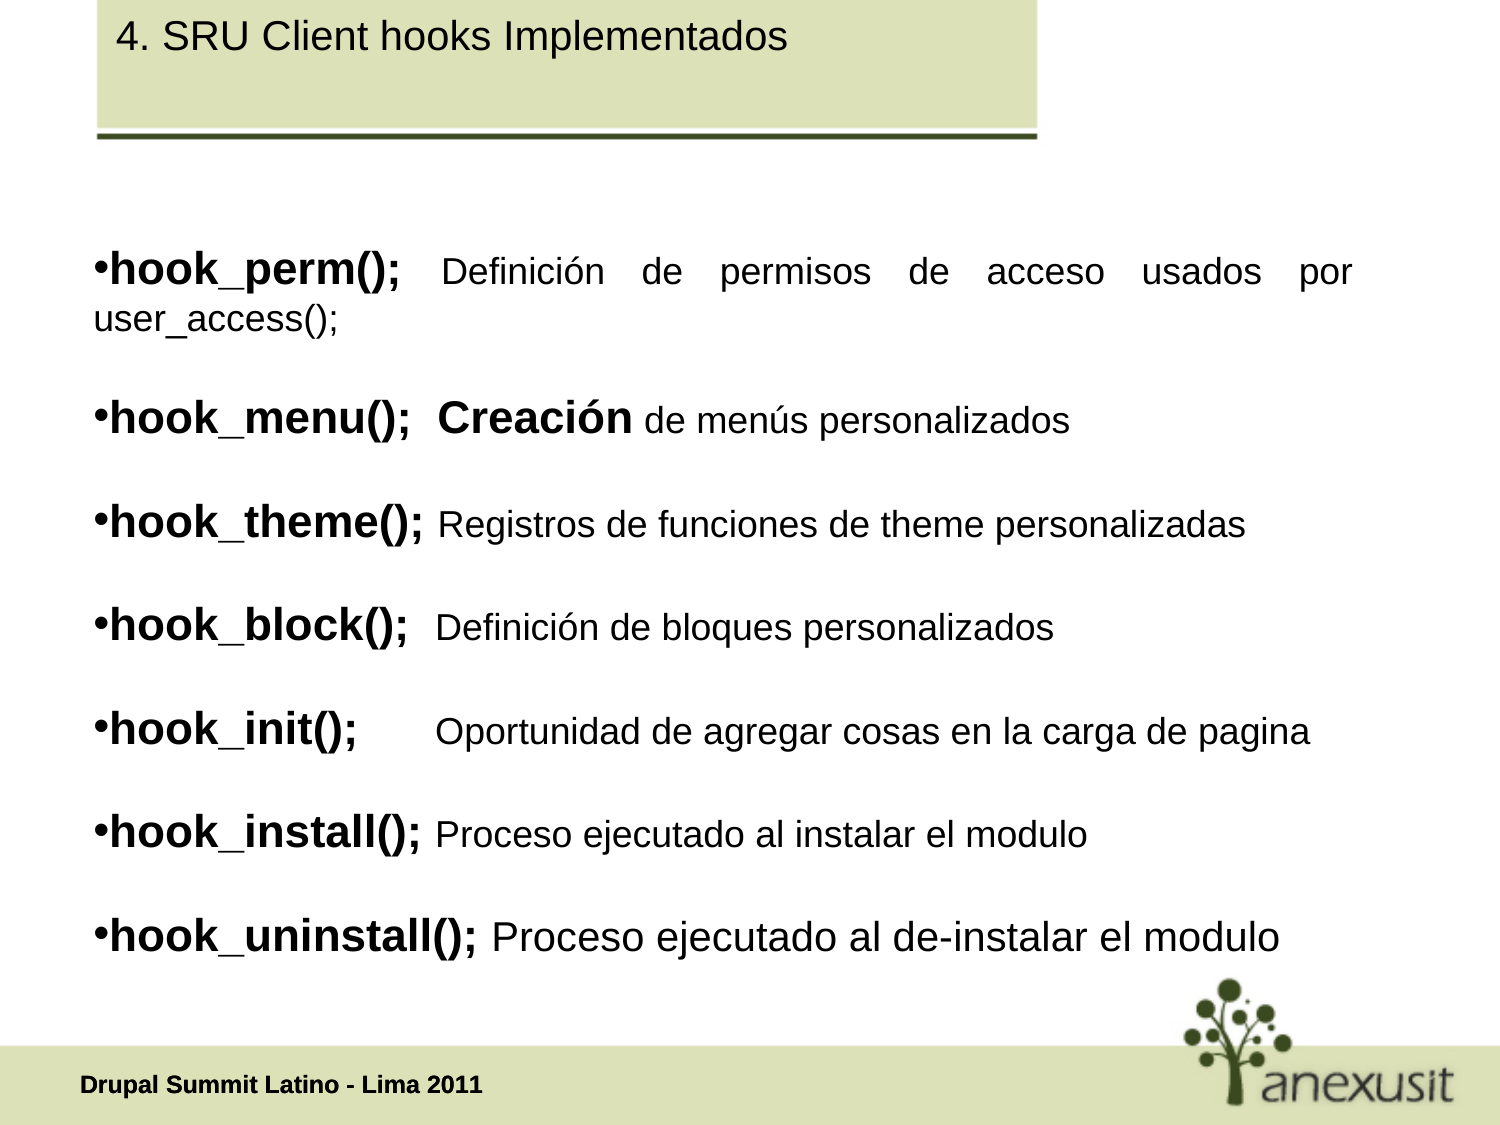

4. SRU Client hooks Implementados
hook_perm(); Definición de permisos de acceso usados por user_access();
hook_menu(); Creación de menús personalizados
hook_theme(); Registros de funciones de theme personalizadas
hook_block(); Definición de bloques personalizados
hook_init(); Oportunidad de agregar cosas en la carga de pagina
hook_install(); Proceso ejecutado al instalar el modulo
hook_uninstall(); Proceso ejecutado al de-instalar el modulo
Drupal Summit Latino - Lima 2011
Drupal Summit Latino - Lima 2011